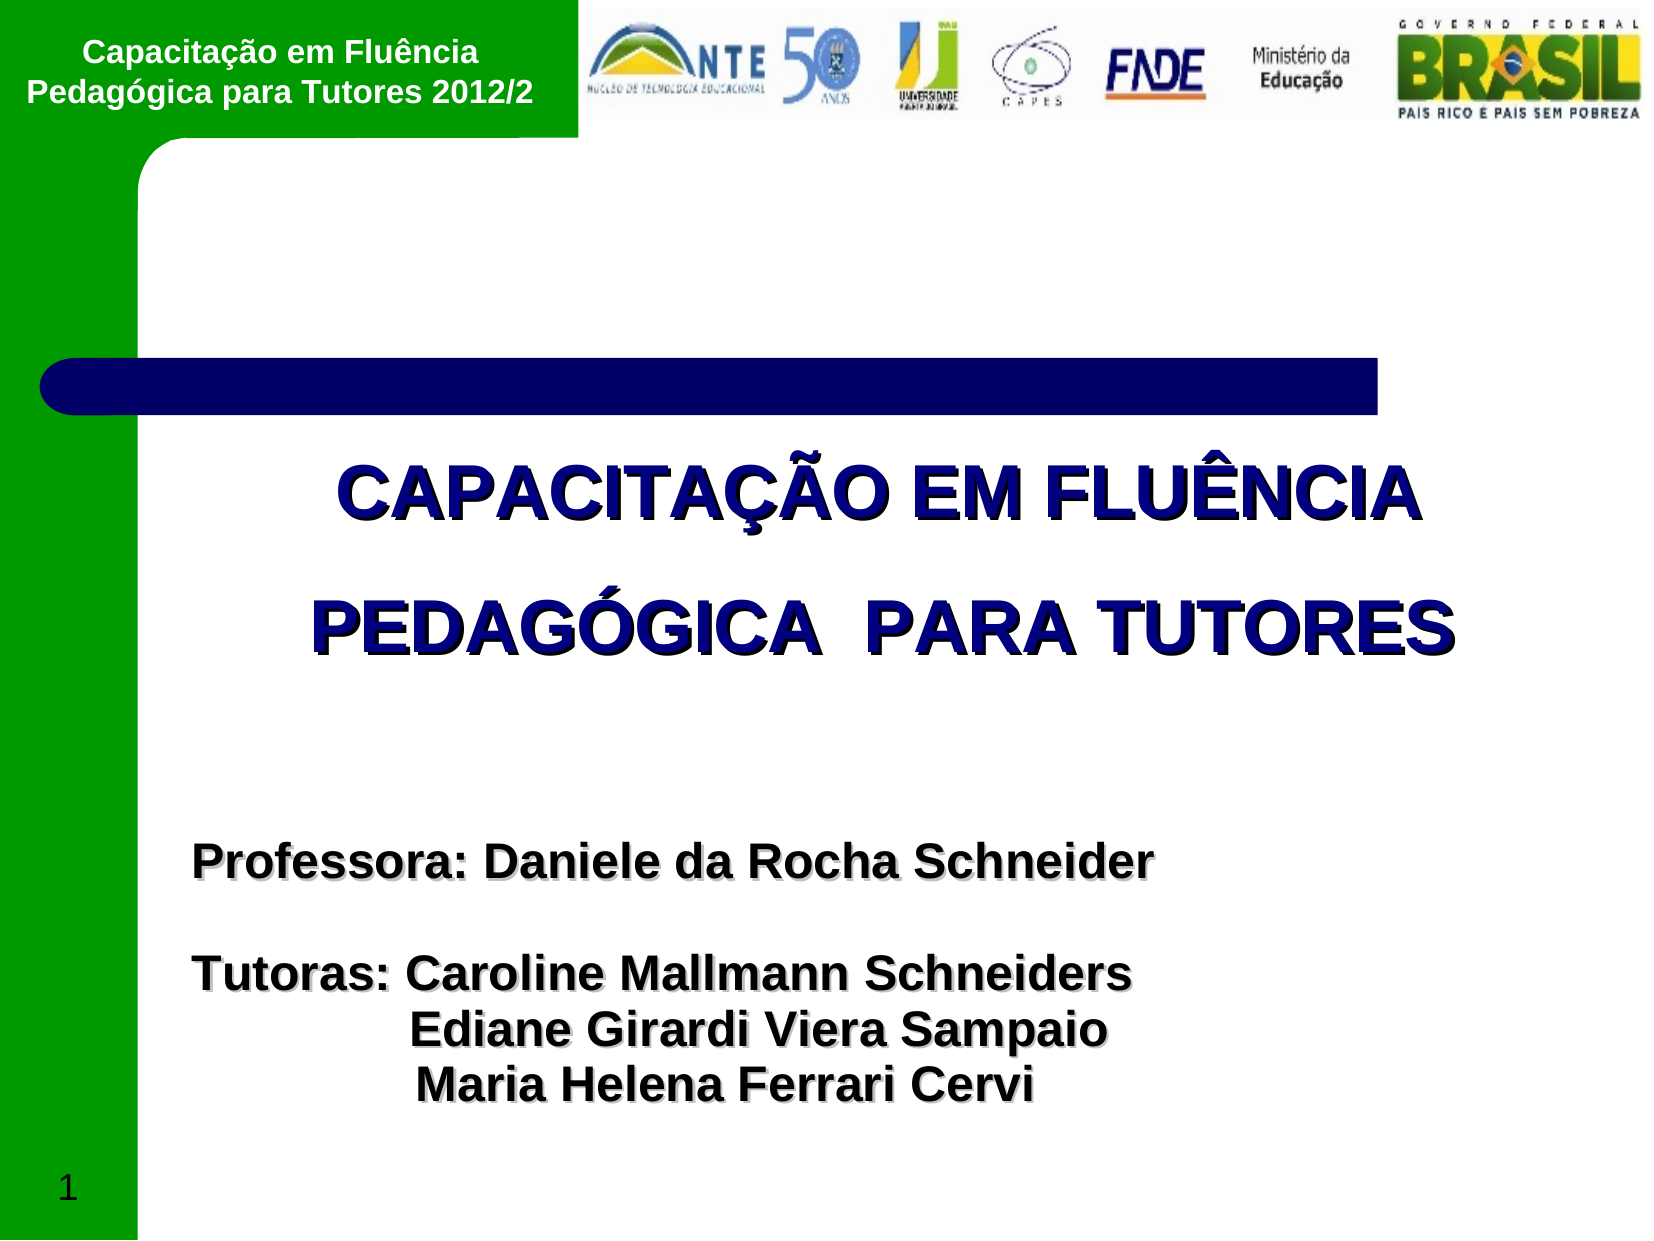

CAPACITAÇÃO EM FLUÊNCIA PEDAGÓGICA PARA TUTORES
Professora: Daniele da Rocha Schneider
Tutoras: Caroline Mallmann Schneiders
		 Ediane Girardi Viera Sampaio
 Maria Helena Ferrari Cervi